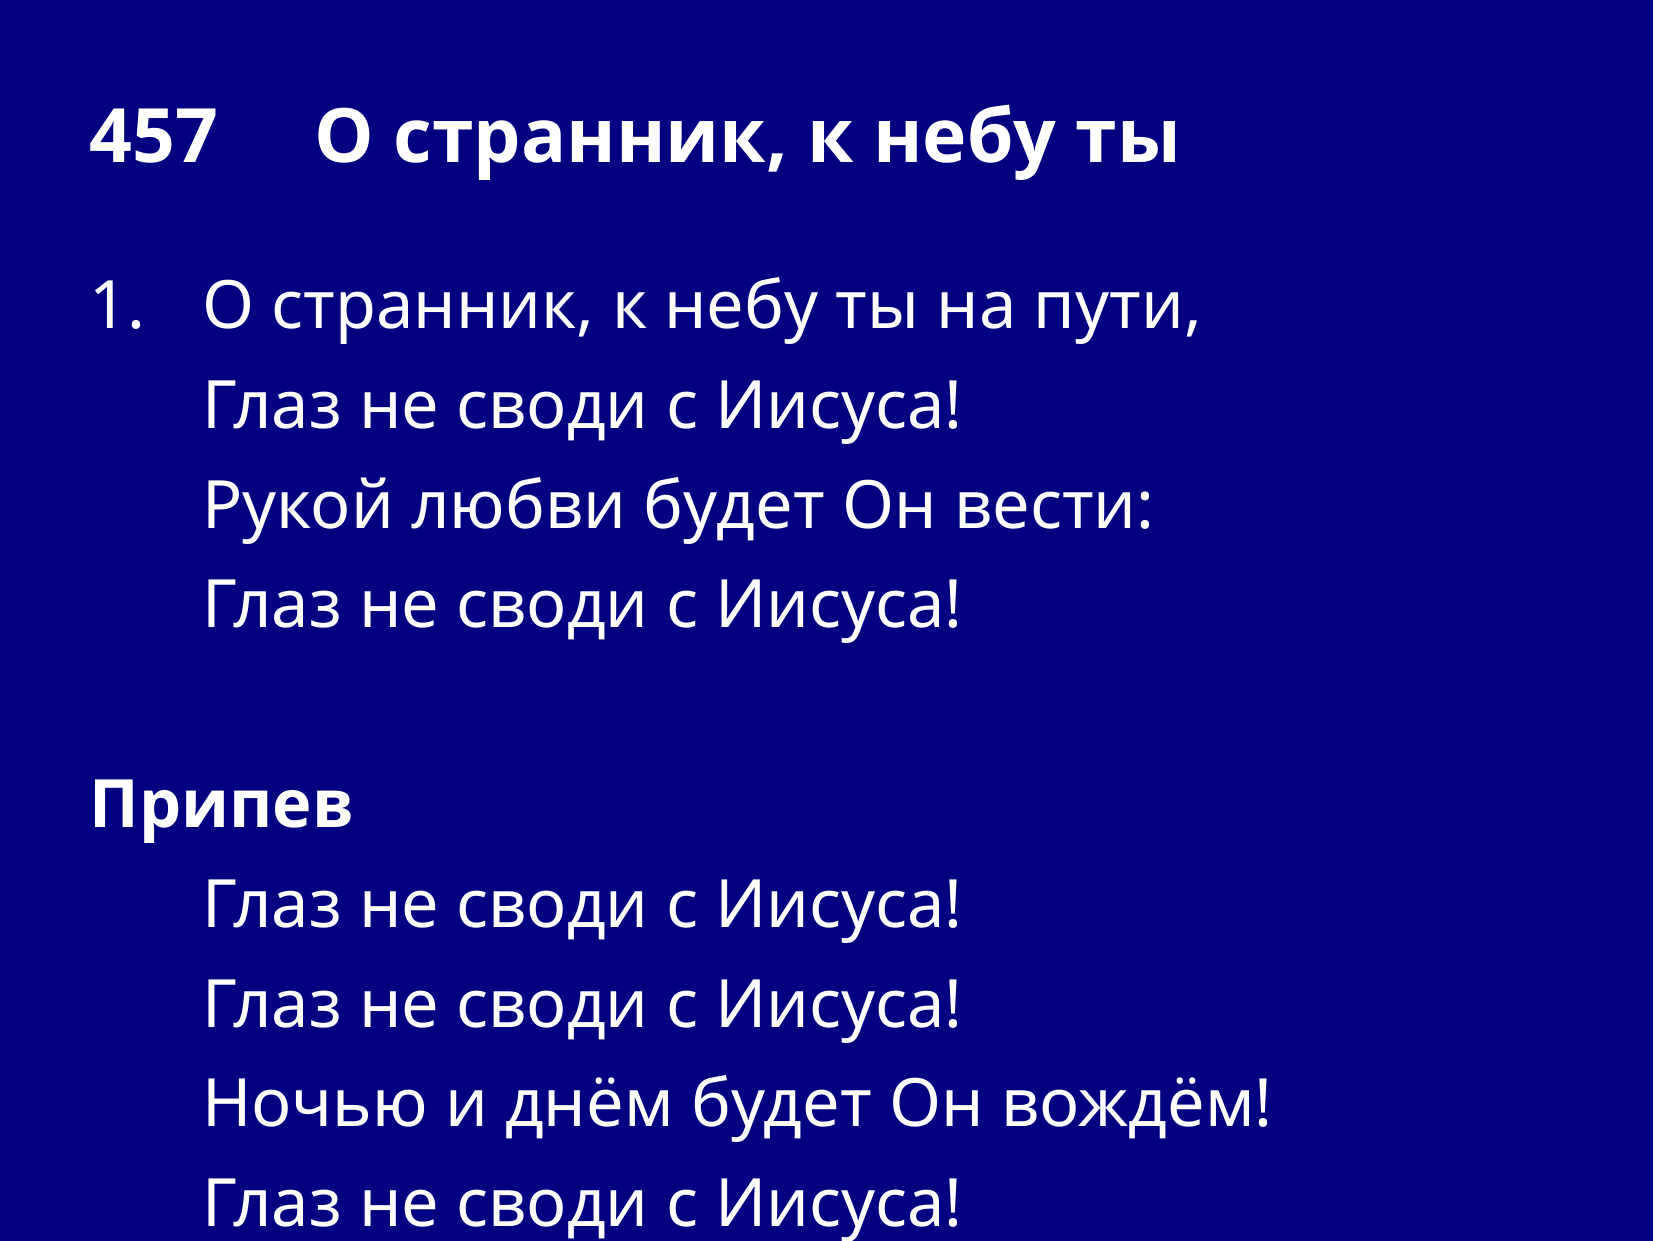

457	О странник, к небу ты
1.	О странник, к небу ты на пути,
	Глаз не своди с Иисуса!
	Рукой любви будет Он вести:
	Глаз не своди с Иисуса!
Припев
	Глаз не своди с Иисуса!
	Глаз не своди с Иисуса!
	Ночью и днём будет Он вождём!
	Глаз не своди с Иисуса!